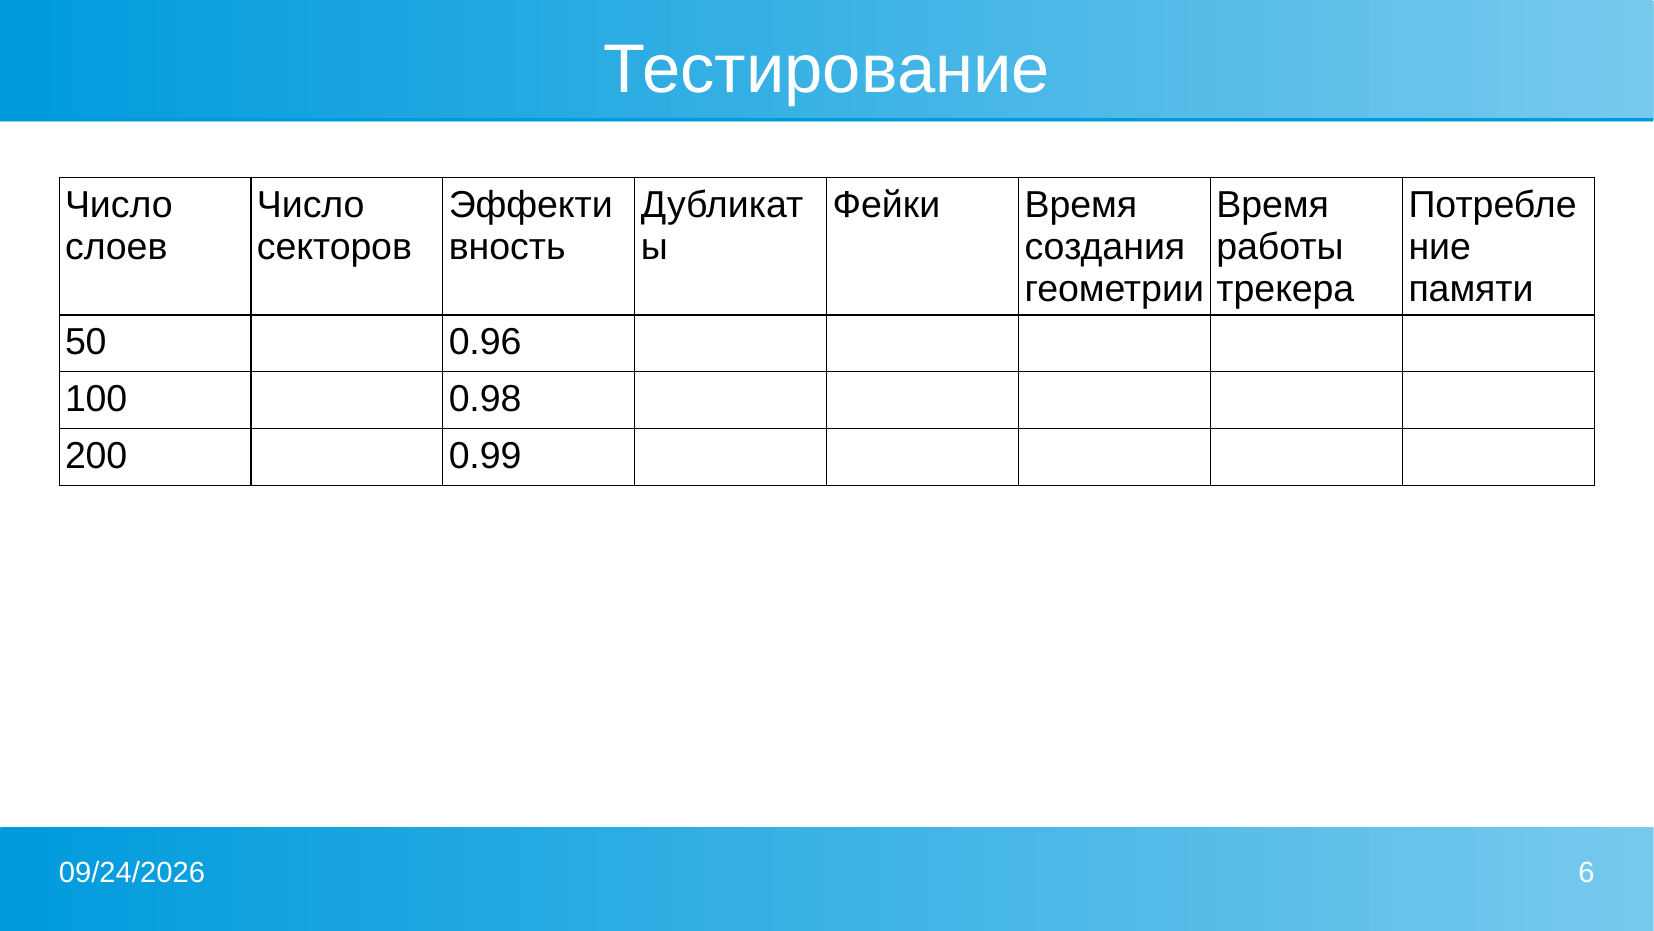

# Тестирование
| Число слоев | Число секторов | Эффективность | Дубликаты | Фейки | Время создания геометрии | Время работы трекера | Потребление памяти |
| --- | --- | --- | --- | --- | --- | --- | --- |
| 50 | | 0.96 | | | | | |
| 100 | | 0.98 | | | | | |
| 200 | | 0.99 | | | | | |
6